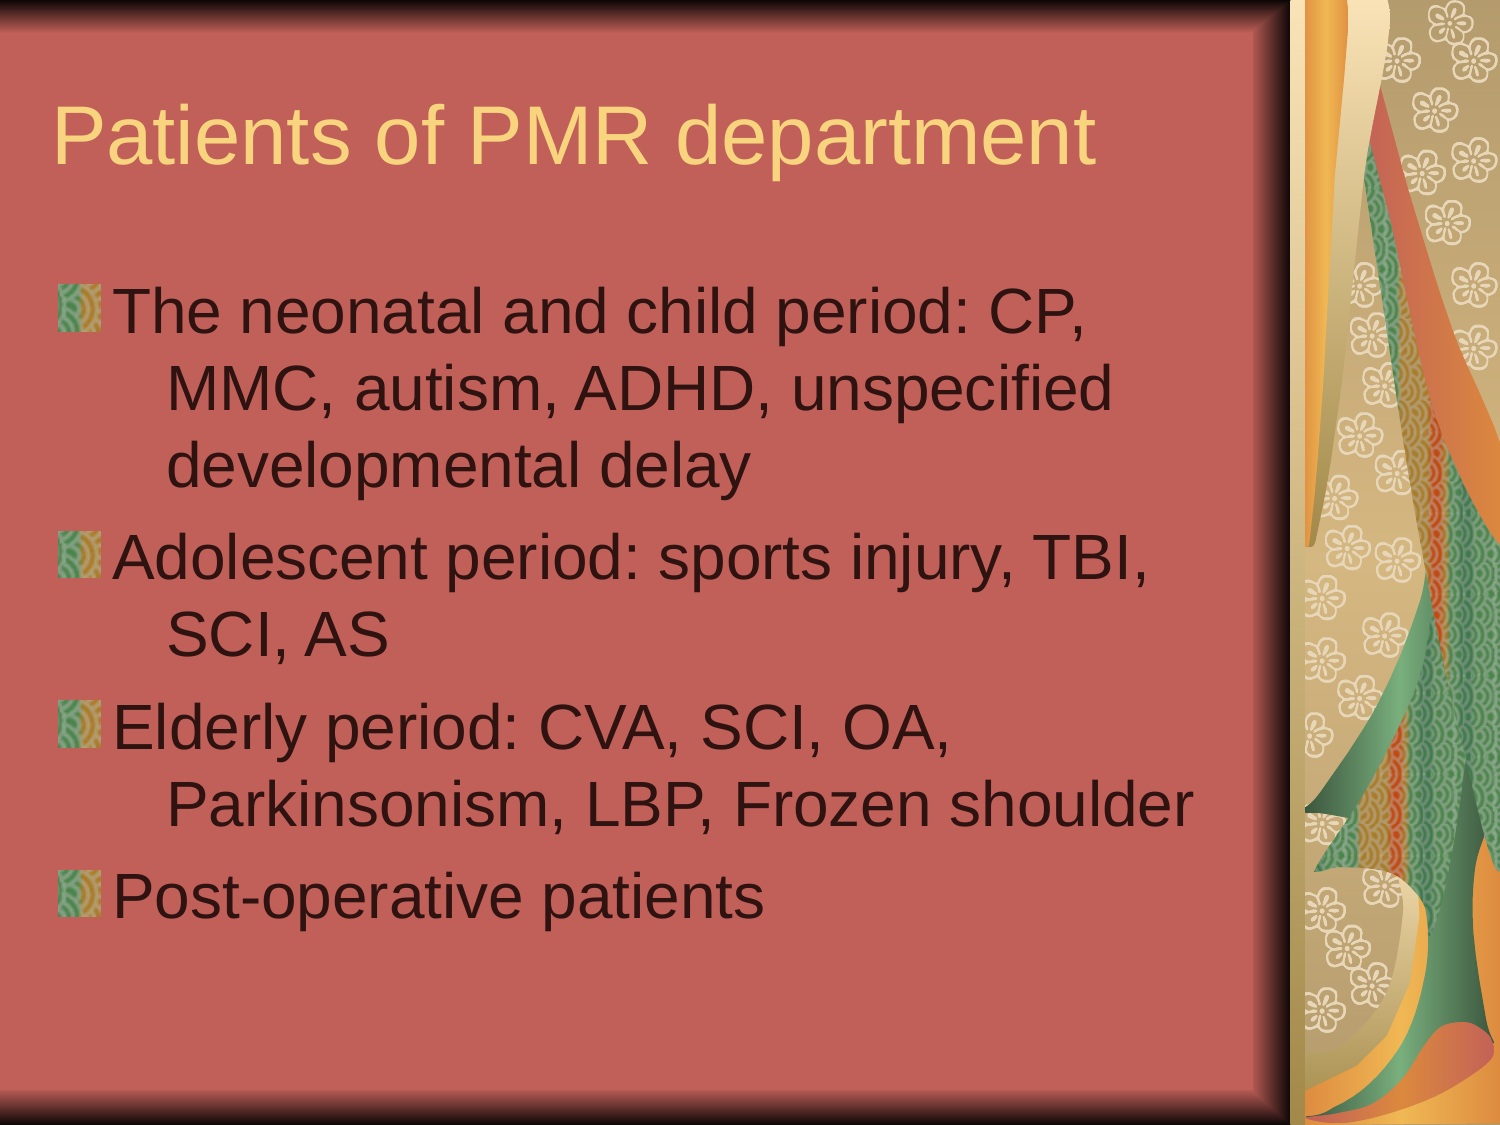

# Patients of PMR department
The neonatal and child period: CP, MMC, autism, ADHD, unspecified developmental delay
Adolescent period: sports injury, TBI, SCI, AS
Elderly period: CVA, SCI, OA, Parkinsonism, LBP, Frozen shoulder
Post-operative patients